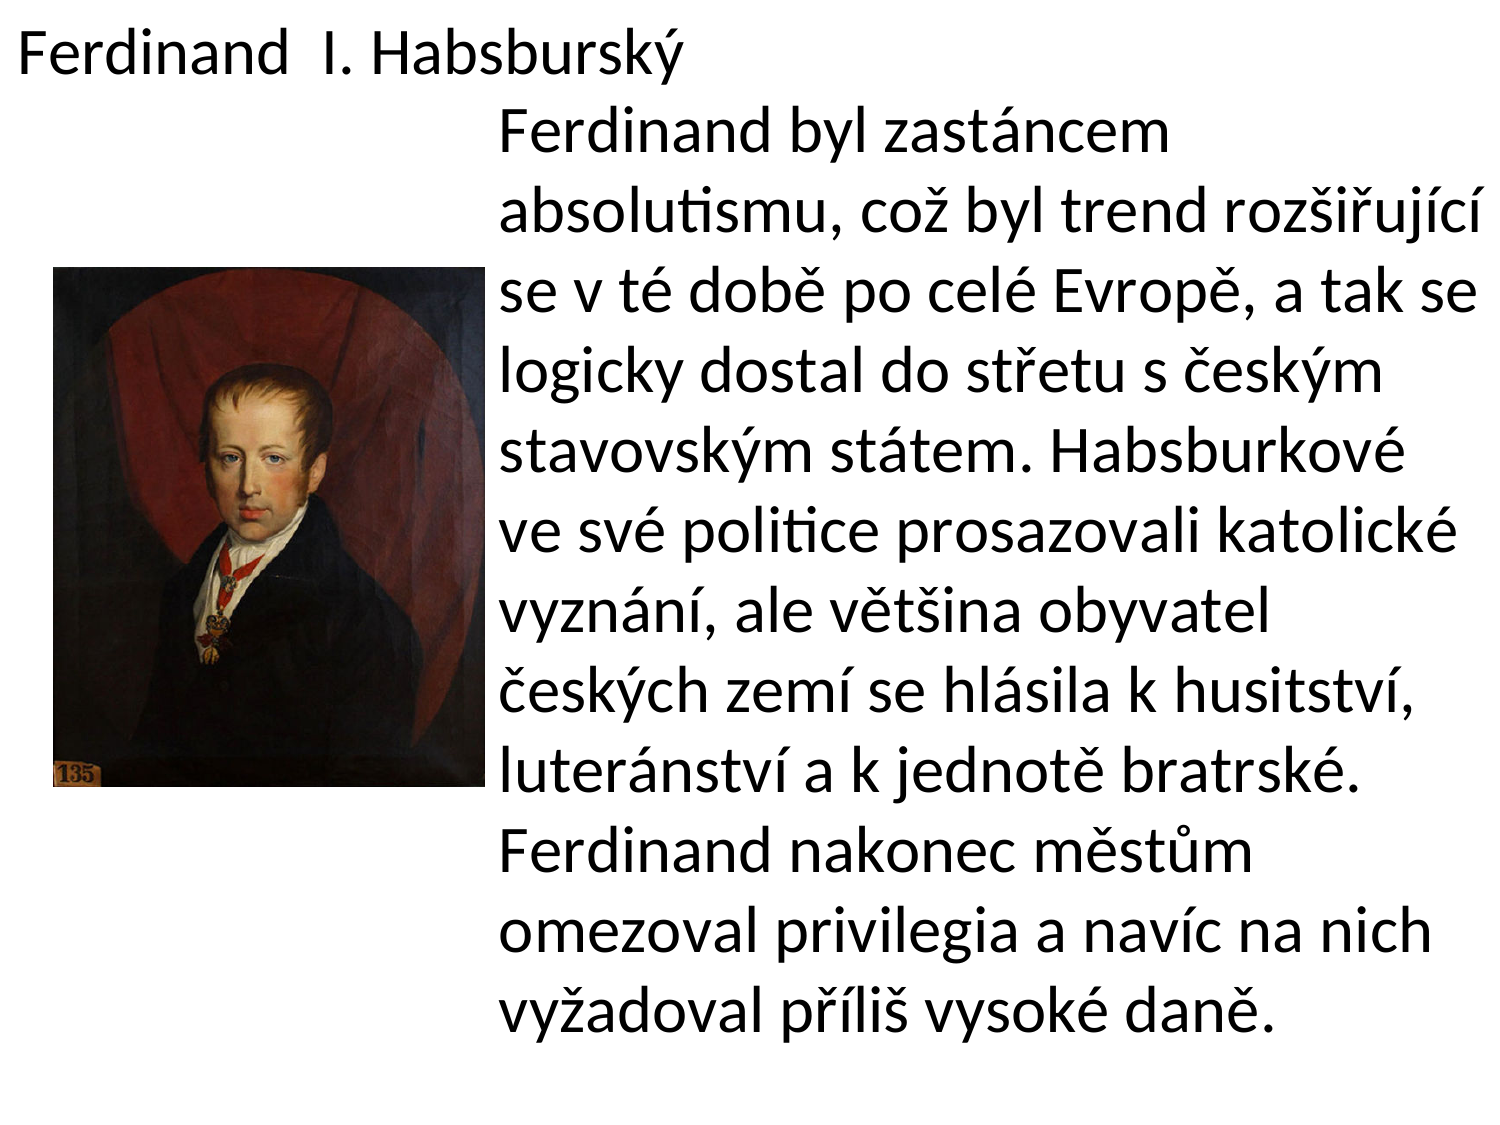

Ferdinand I. Habsburský
Ferdinand byl zastáncem absolutismu, což byl trend rozšiřující se v té době po celé Evropě, a tak se logicky dostal do střetu s českým stavovským státem. Habsburkové ve své politice prosazovali katolické vyznání, ale většina obyvatel českých zemí se hlásila k husitství, luteránství a k jednotě bratrské. Ferdinand nakonec městům omezoval privilegia a navíc na nich vyžadoval příliš vysoké daně.